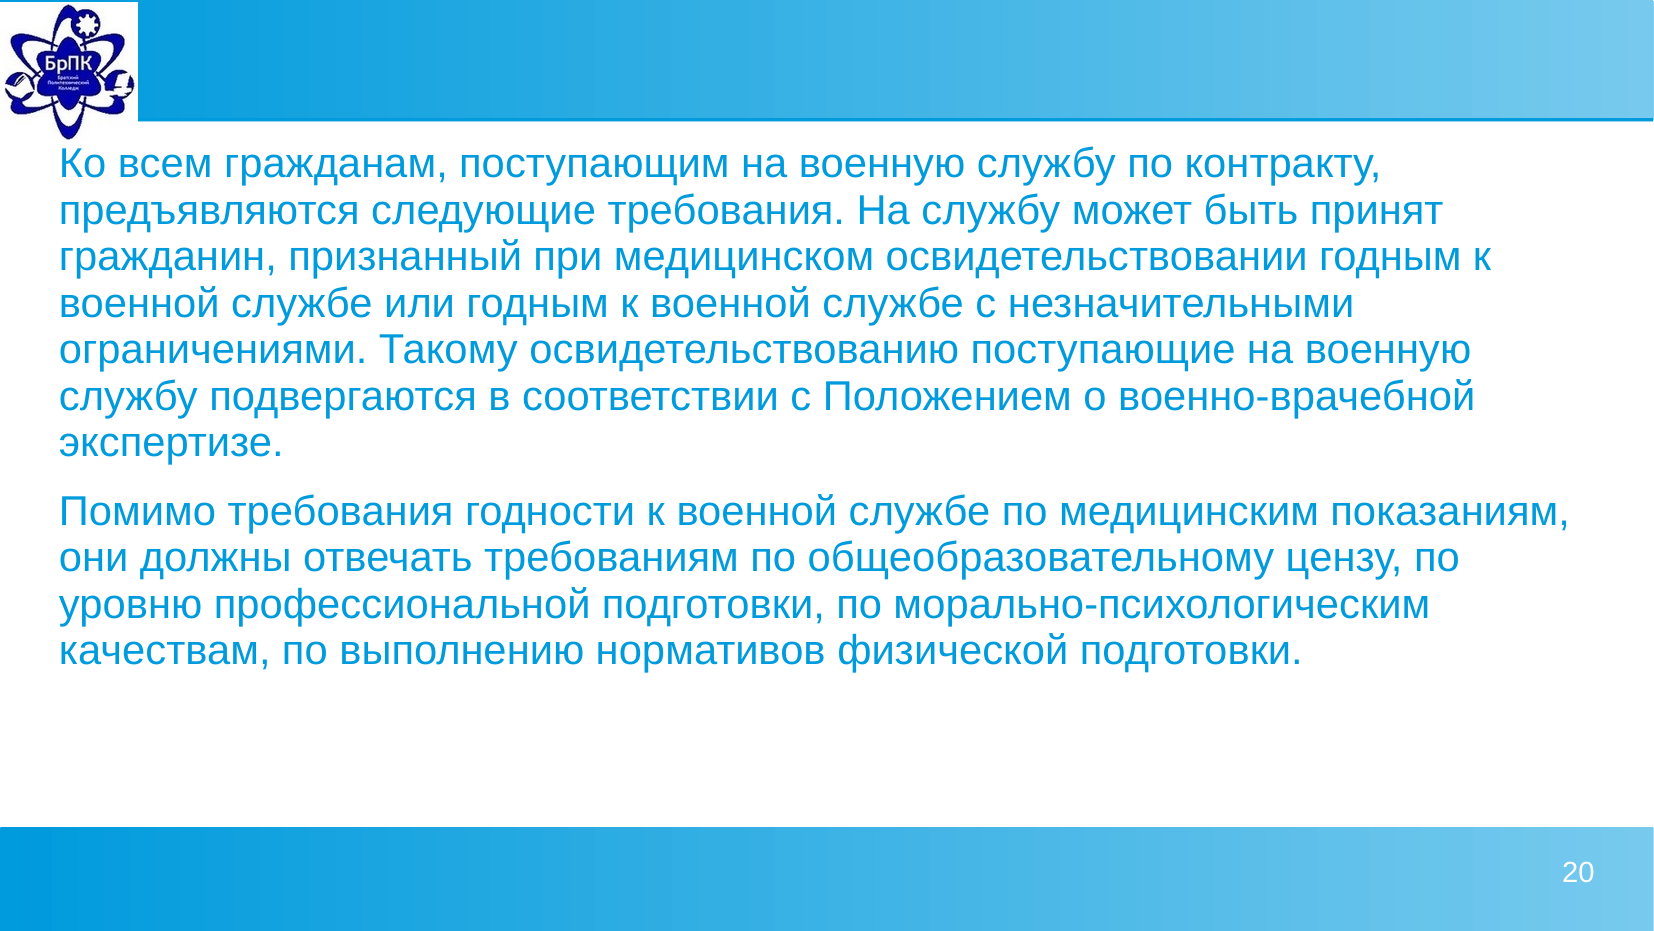

# Ко всем гражданам, поступающим на военную службу по контракту, предъявляются следующие требования. На службу может быть принят гражданин, признанный при медицинском освидетельствовании годным к военной службе или годным к военной службе с незначительными ограничениями. Такому освидетельствованию поступающие на военную службу подвергаются в соответствии с Положением о военно-врачебной экспертизе.
Помимо требования годности к военной службе по медицинским показаниям, они должны отвечать требованиям по общеобразовательному цензу, по уровню профессиональной подготовки, по морально-психологическим качествам, по выполнению нормативов физической подготовки.
20